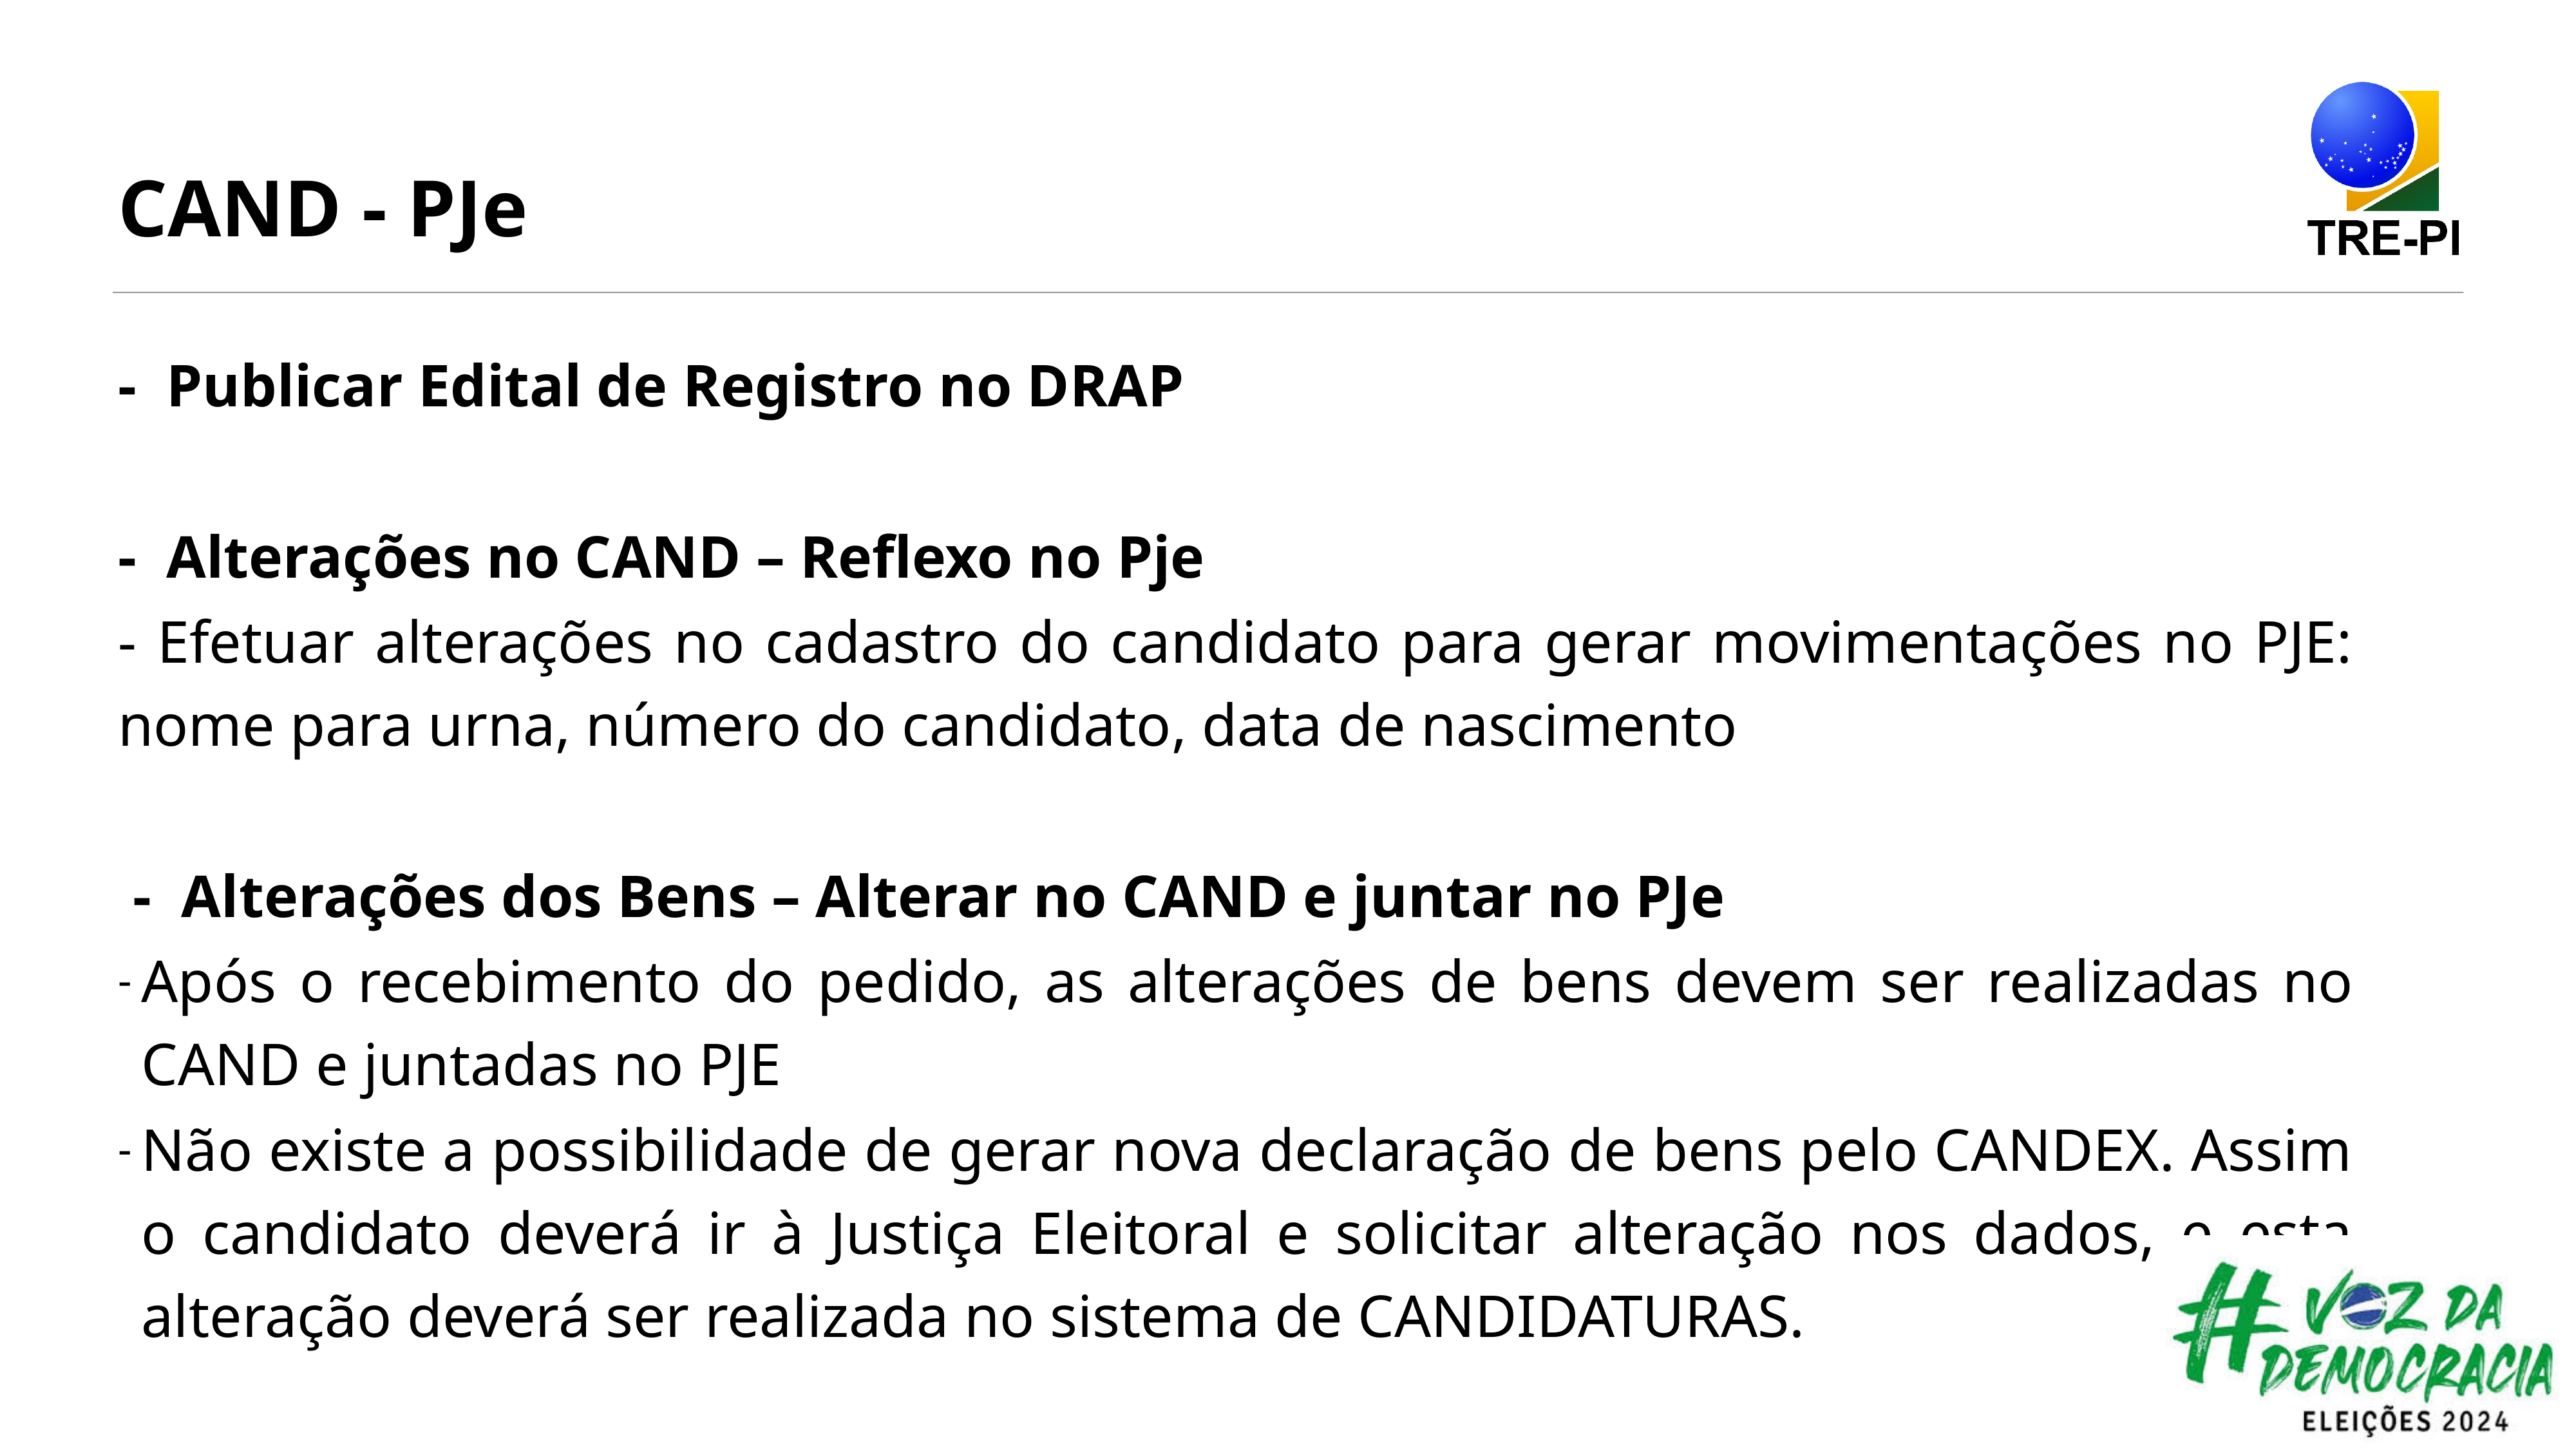

# CAND - PJe
- Publicar Edital de Registro no DRAP
- Alterações no CAND – Reflexo no Pje
- Efetuar alterações no cadastro do candidato para gerar movimentações no PJE: nome para urna, número do candidato, data de nascimento
 - Alterações dos Bens – Alterar no CAND e juntar no PJe
Após o recebimento do pedido, as alterações de bens devem ser realizadas no CAND e juntadas no PJE
Não existe a possibilidade de gerar nova declaração de bens pelo CANDEX. Assim o candidato deverá ir à Justiça Eleitoral e solicitar alteração nos dados, e esta alteração deverá ser realizada no sistema de CANDIDATURAS.